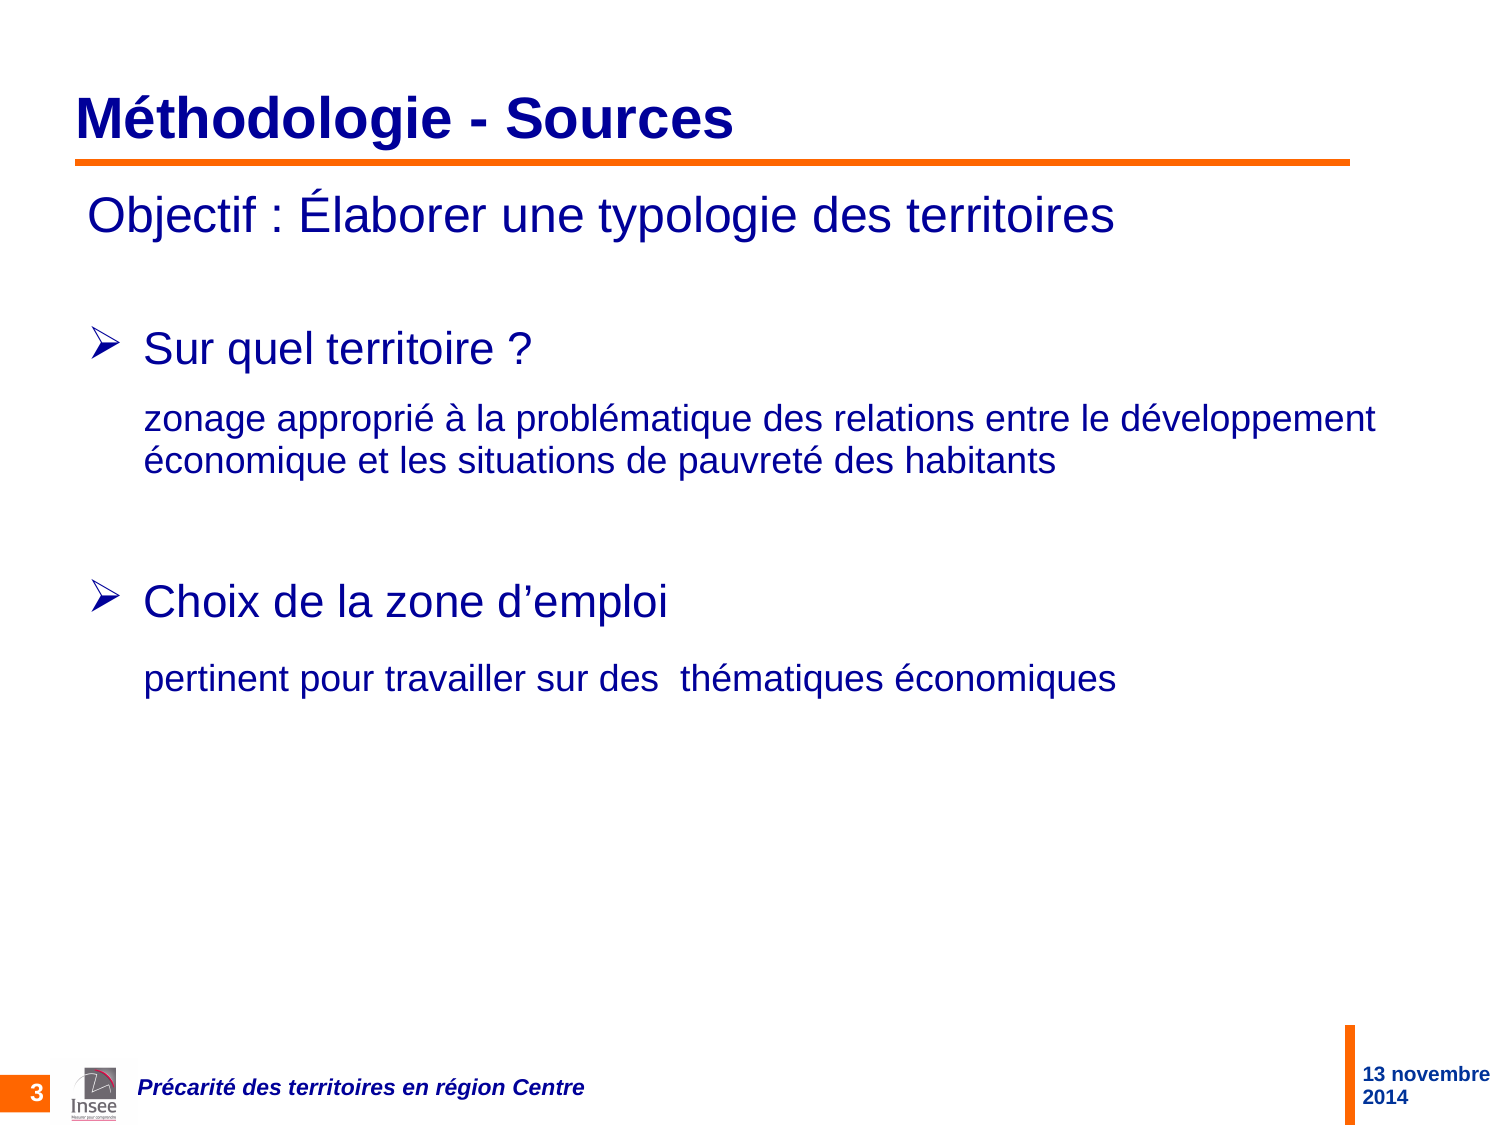

# Méthodologie - Sources
Objectif : Élaborer une typologie des territoires
Sur quel territoire ?
 	zonage approprié à la problématique des relations entre le développement économique et les situations de pauvreté des habitants
Choix de la zone d’emploi
	pertinent pour travailler sur des thématiques économiques
Date
3
Titre du diaporama